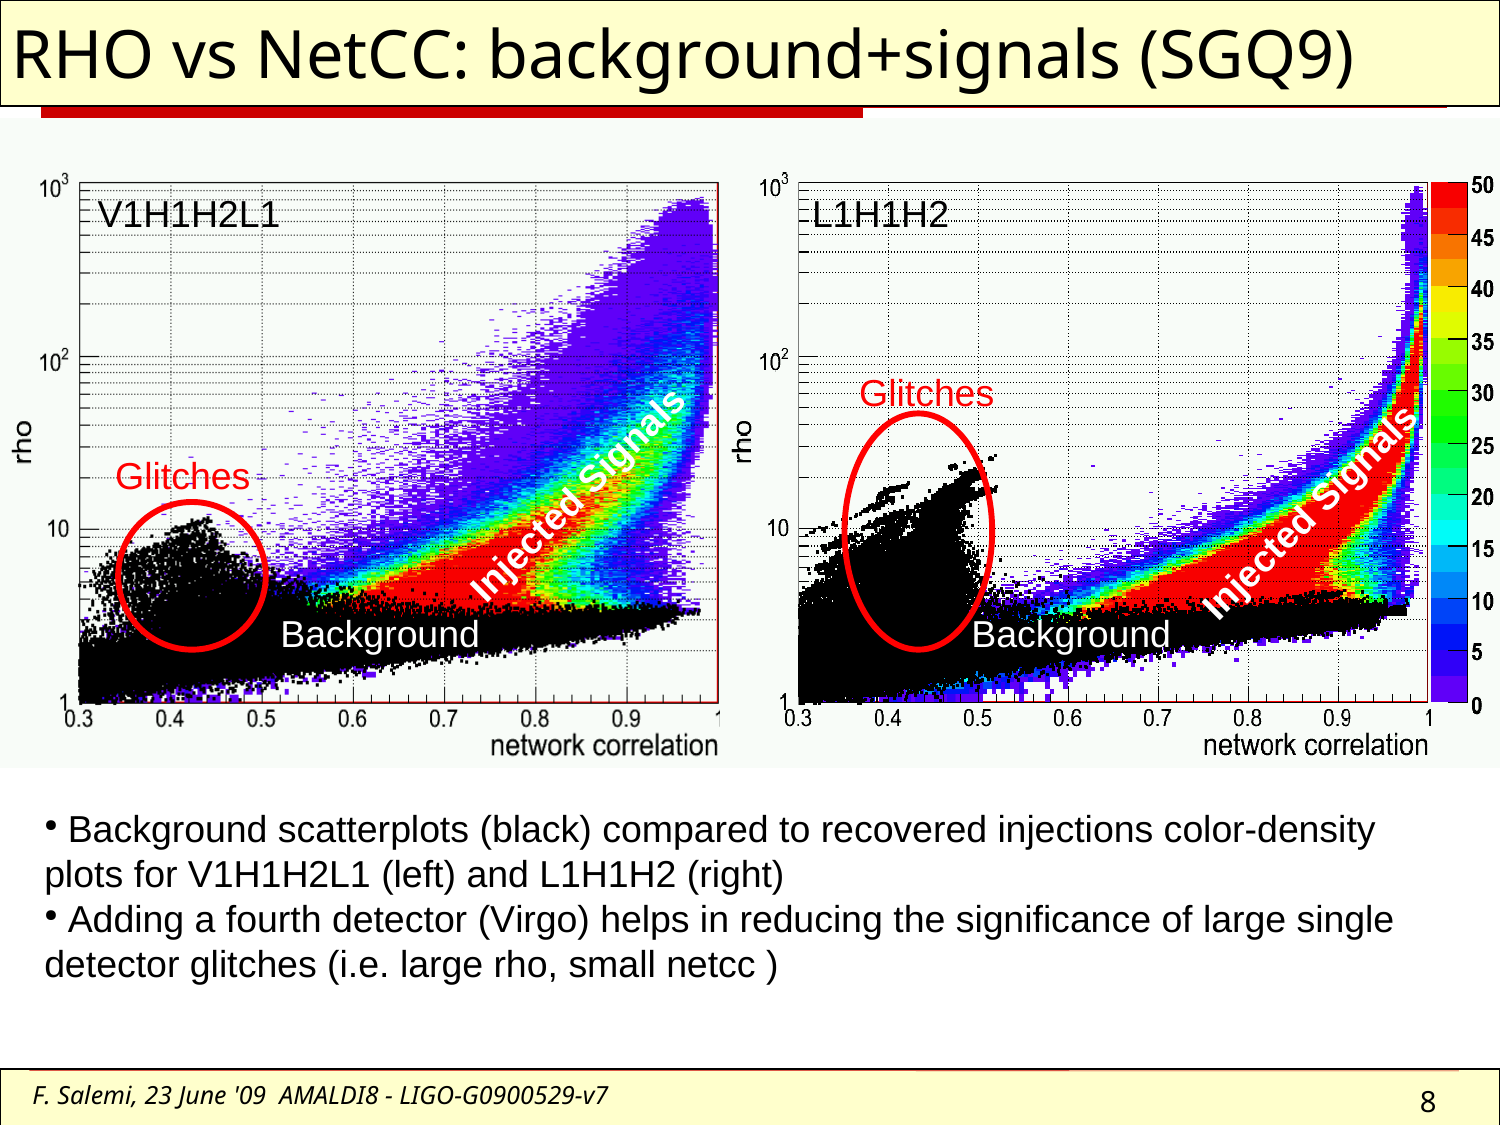

# RHO vs NetCC: background+signals (SGQ9)
L1H1H2
V1H1H2L1
Glitches
Glitches
Injected Signals
Injected Signals
Background
Background
 Background scatterplots (black) compared to recovered injections color-density plots for V1H1H2L1 (left) and L1H1H2 (right)
 Adding a fourth detector (Virgo) helps in reducing the significance of large single detector glitches (i.e. large rho, small netcc )
8